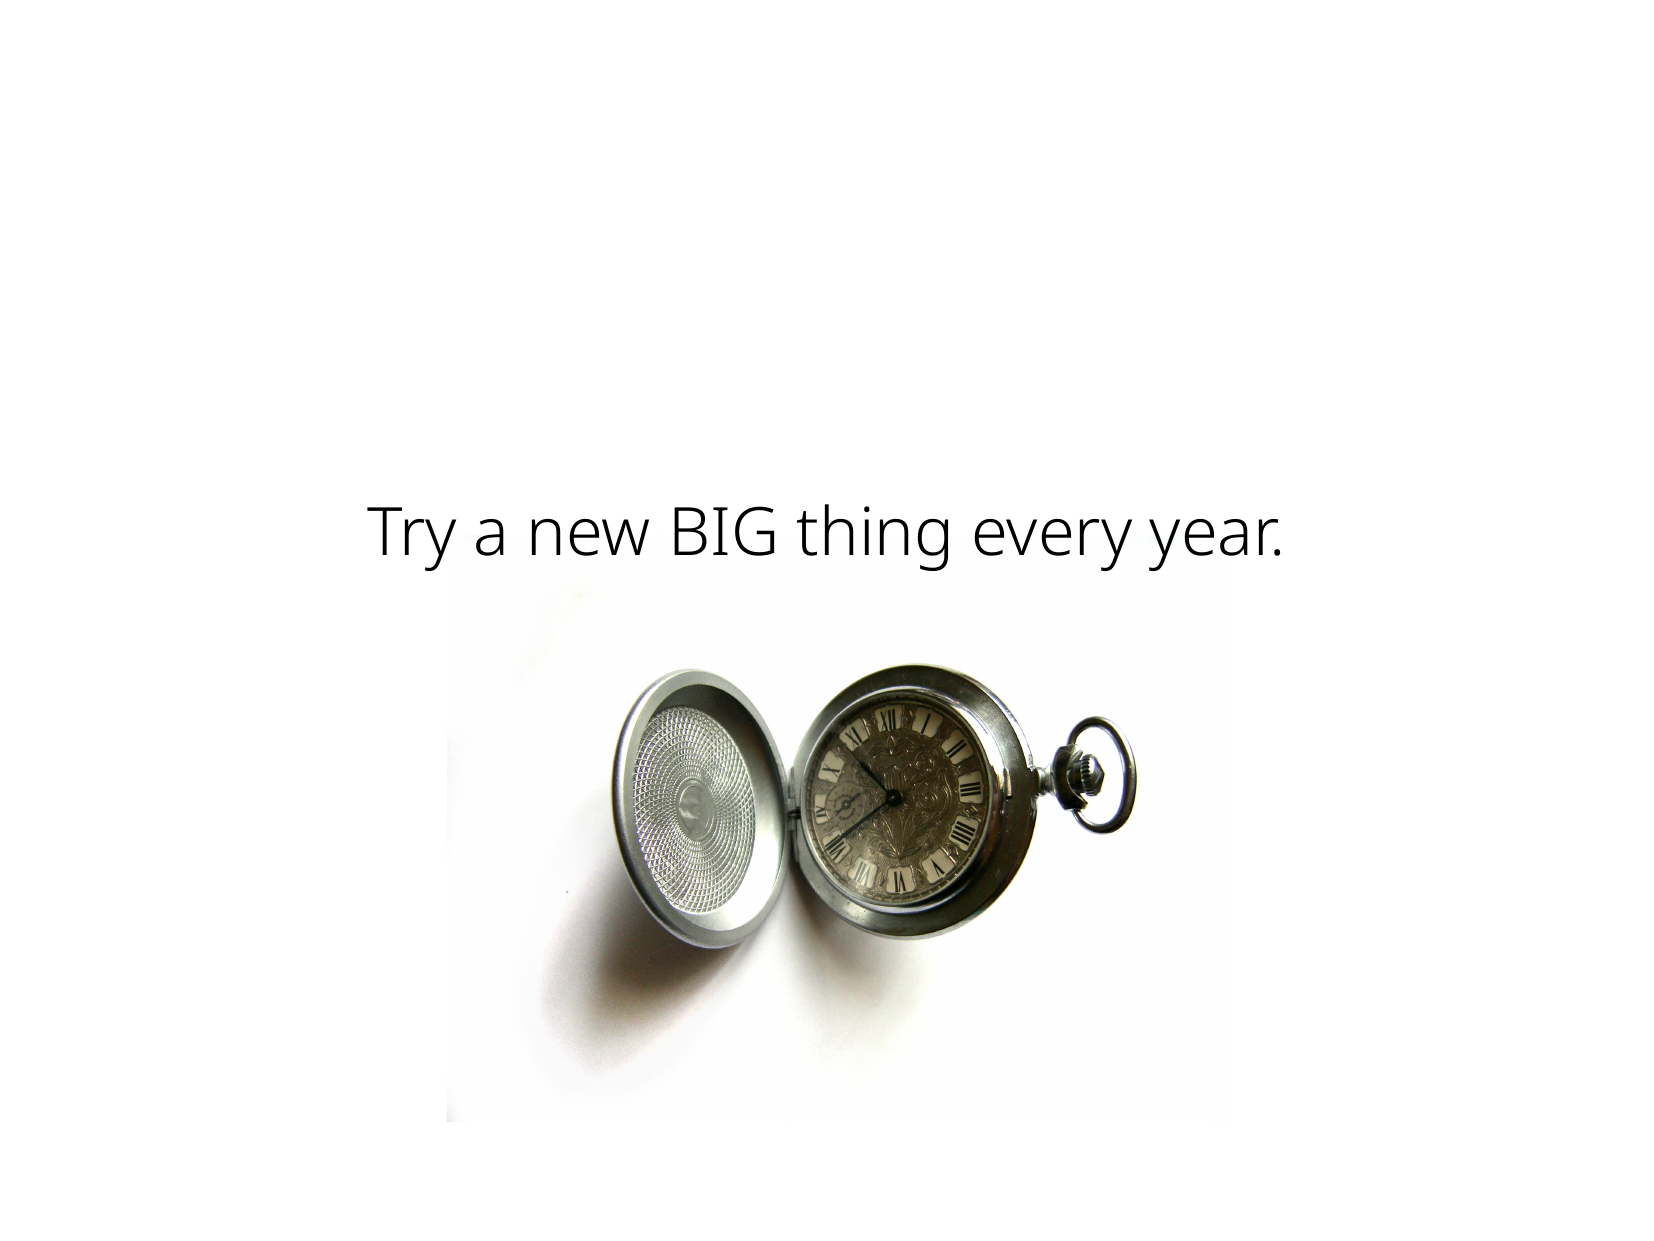

# Try a new BIG thing every year.